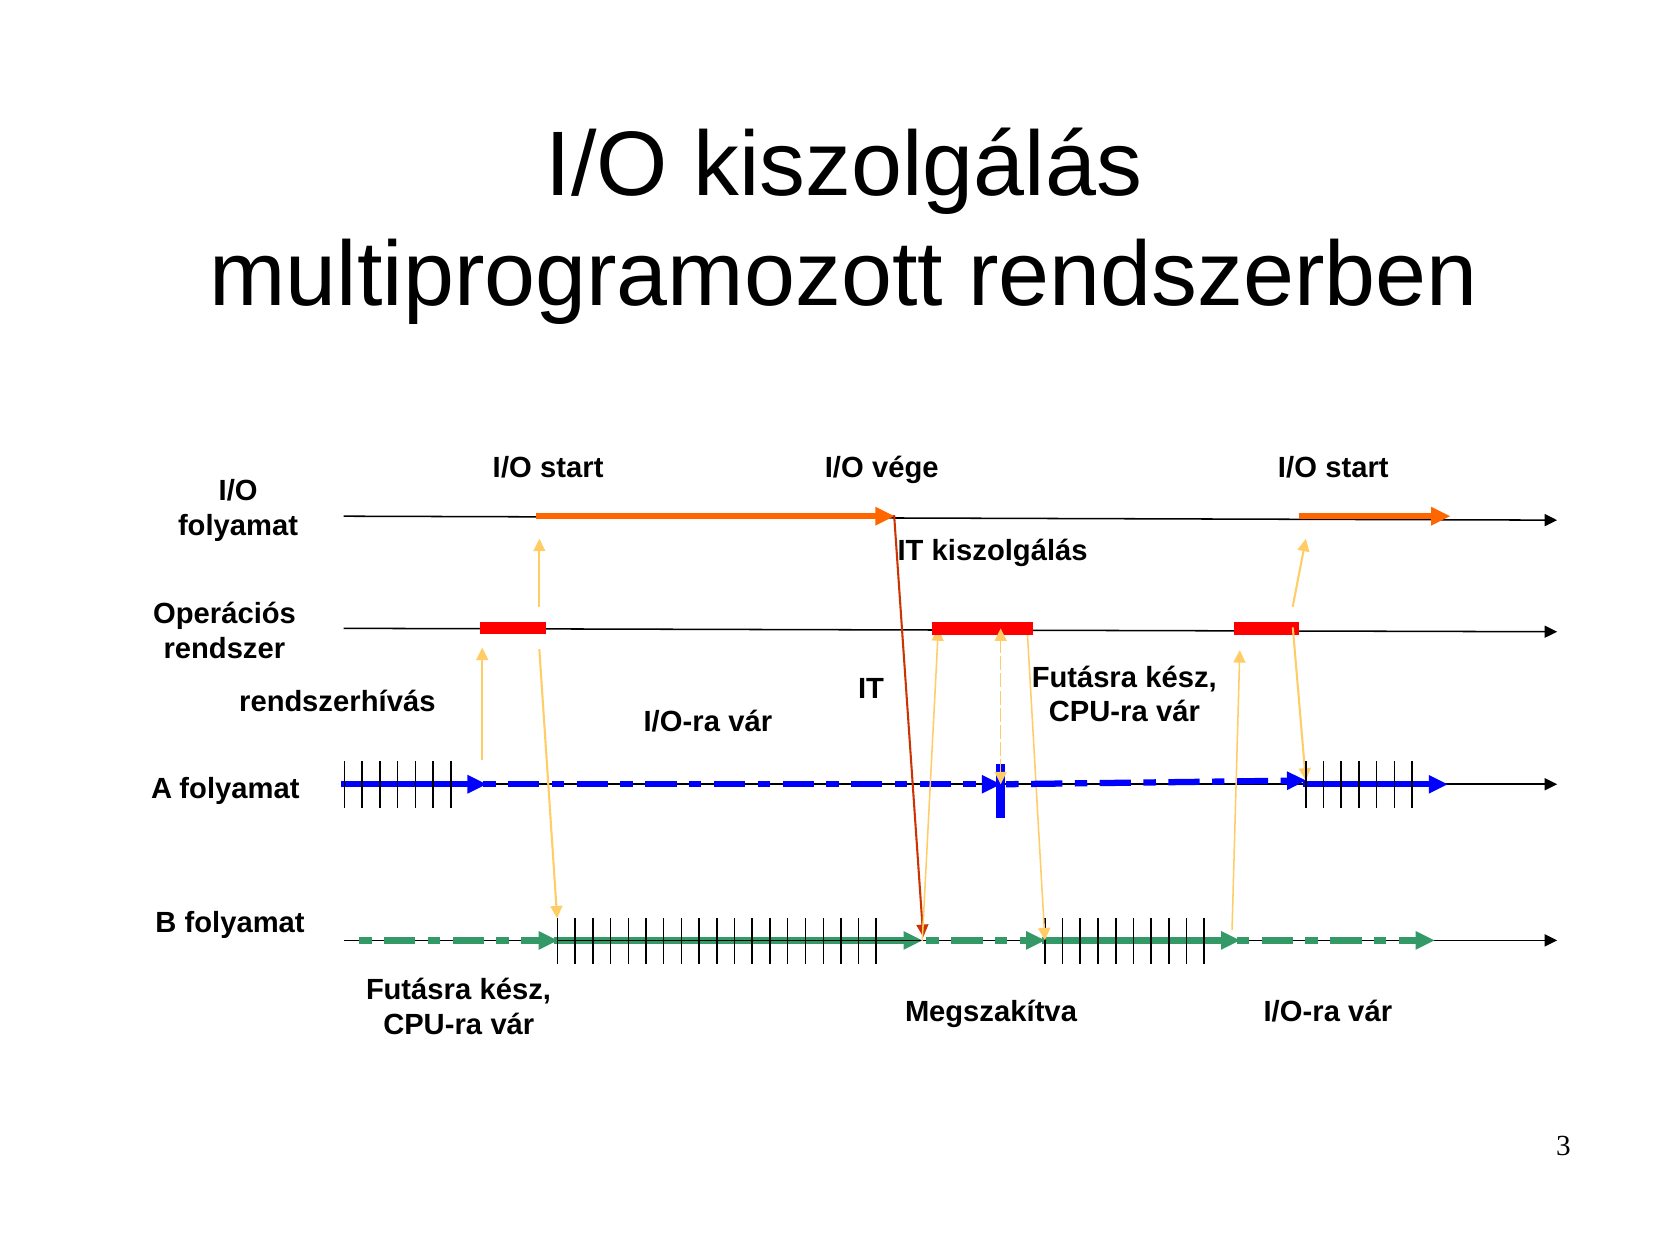

# I/O kiszolgálás multiprogramozott rendszerben
I/O start
I/O vége
I/O-ra vár
I/O start
I/O folyamat
IT
Megszakítva
IT kiszolgálás
B folyamat
Futásra kész, CPU-ra vár
Operációs
rendszer
Futásra kész, CPU-ra vár
I/O-ra vár
rendszerhívás
A folyamat
3